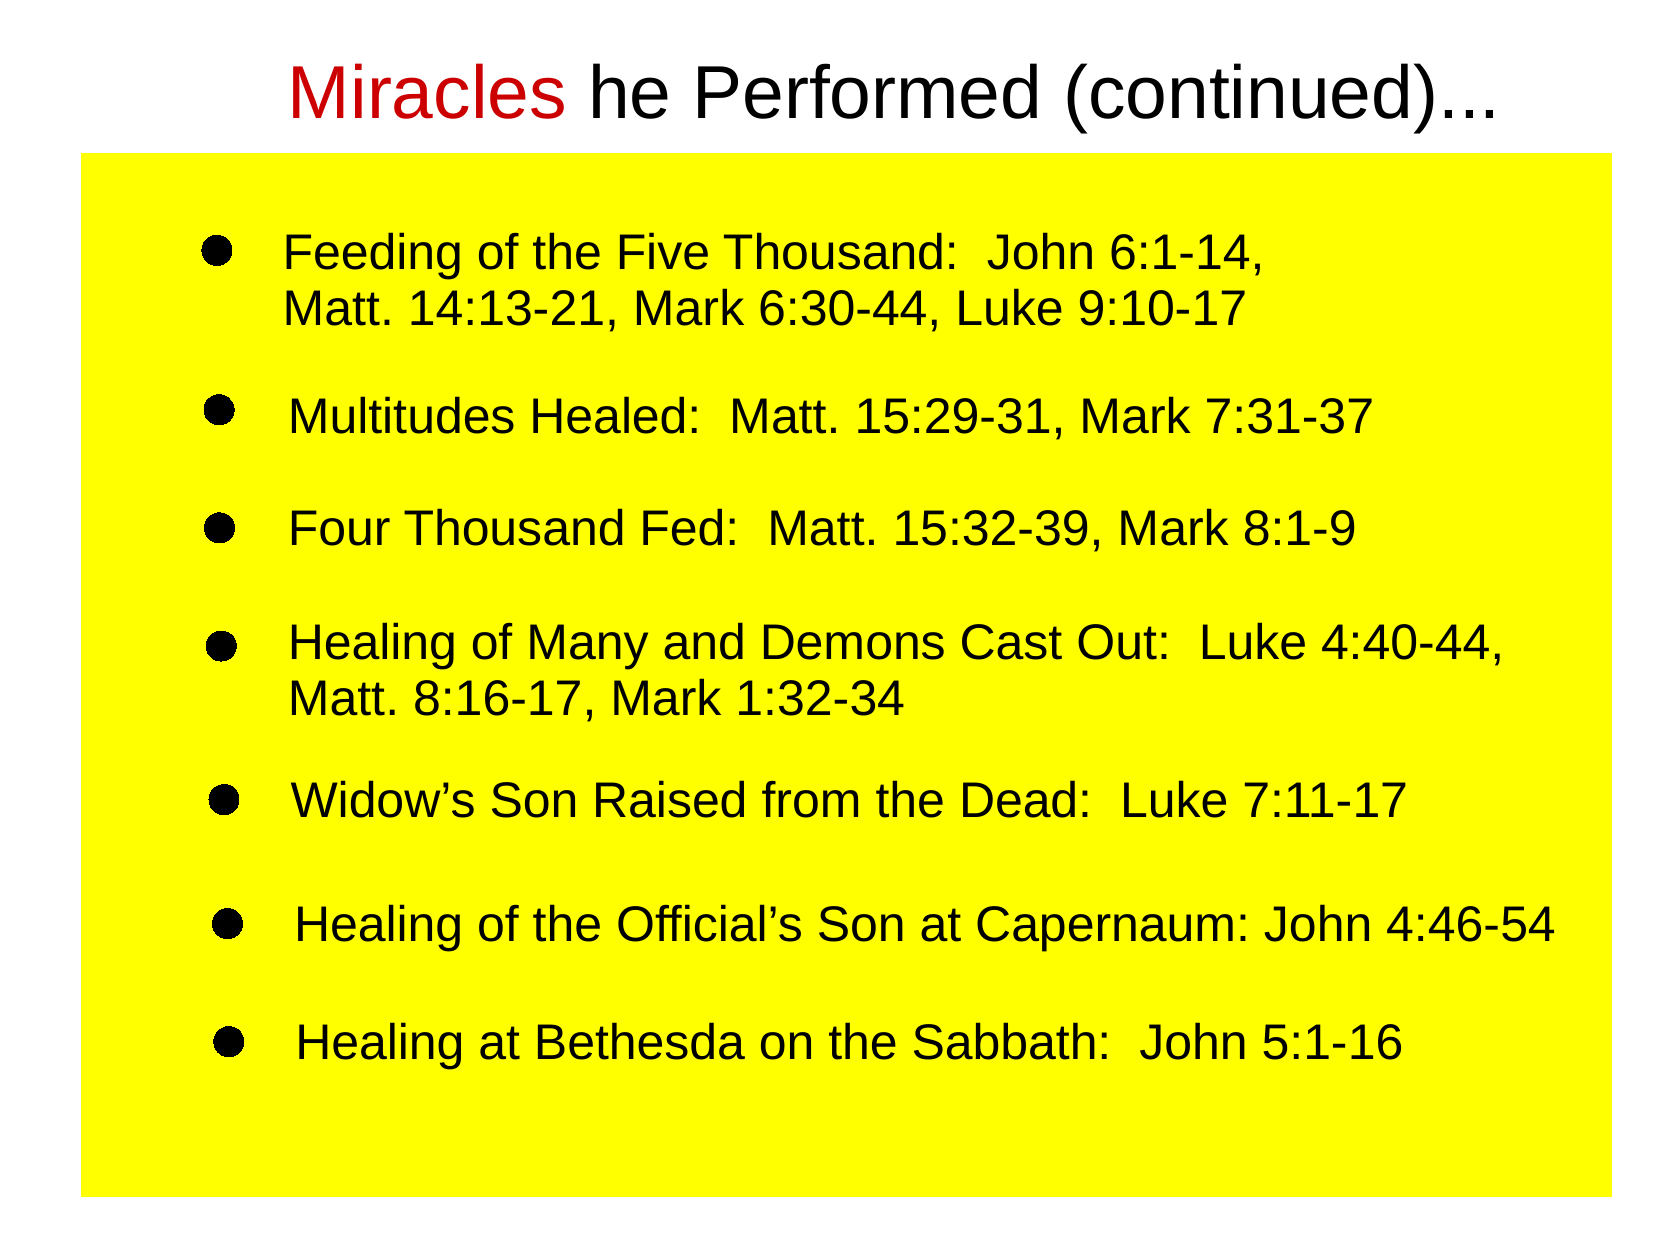

Miracles he Performed (continued)...
Feeding of the Five Thousand: John 6:1-14,
Matt. 14:13-21, Mark 6:30-44, Luke 9:10-17
Multitudes Healed: Matt. 15:29-31, Mark 7:31-37
Four Thousand Fed: Matt. 15:32-39, Mark 8:1-9
Healing of Many and Demons Cast Out: Luke 4:40-44,
Matt. 8:16-17, Mark 1:32-34
Widow’s Son Raised from the Dead: Luke 7:11-17
Healing of the Official’s Son at Capernaum: John 4:46-54
Healing at Bethesda on the Sabbath: John 5:1-16